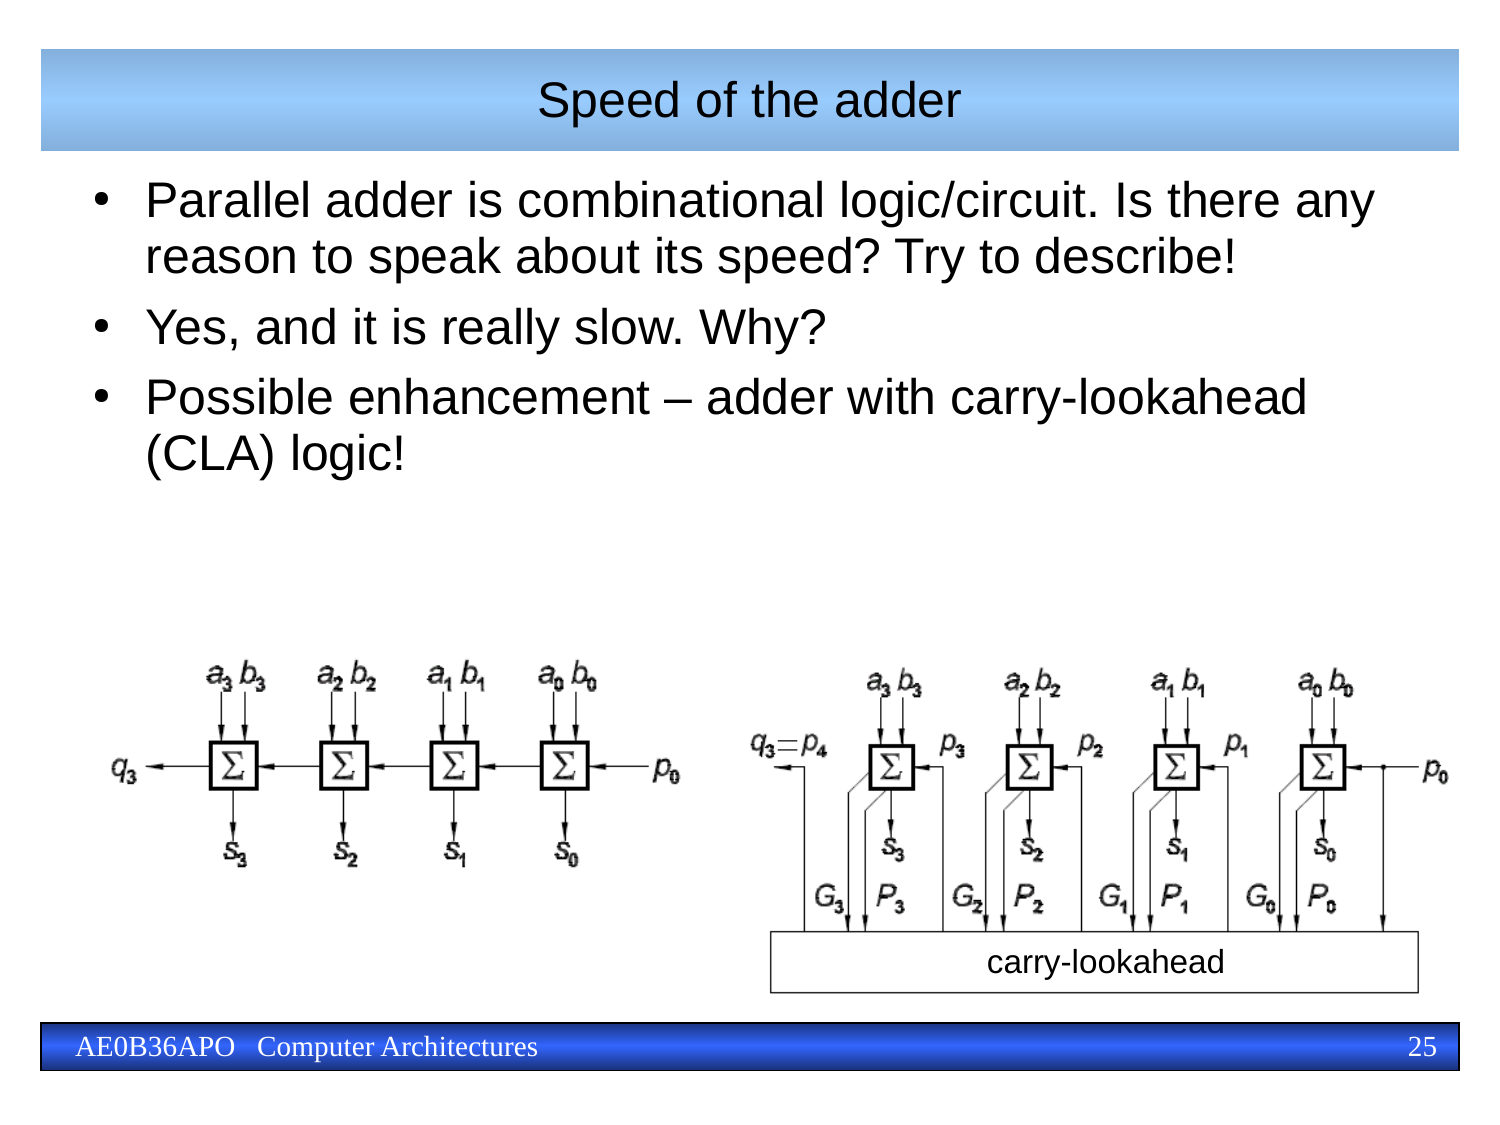

# Speed of the adder
Parallel adder is combinational logic/circuit. Is there any reason to speak about its speed? Try to describe!
Yes, and it is really slow. Why?
Possible enhancement – adder with carry-lookahead (CLA) logic!
carry-lookahead
AE0B36APO Computer Architectures
25